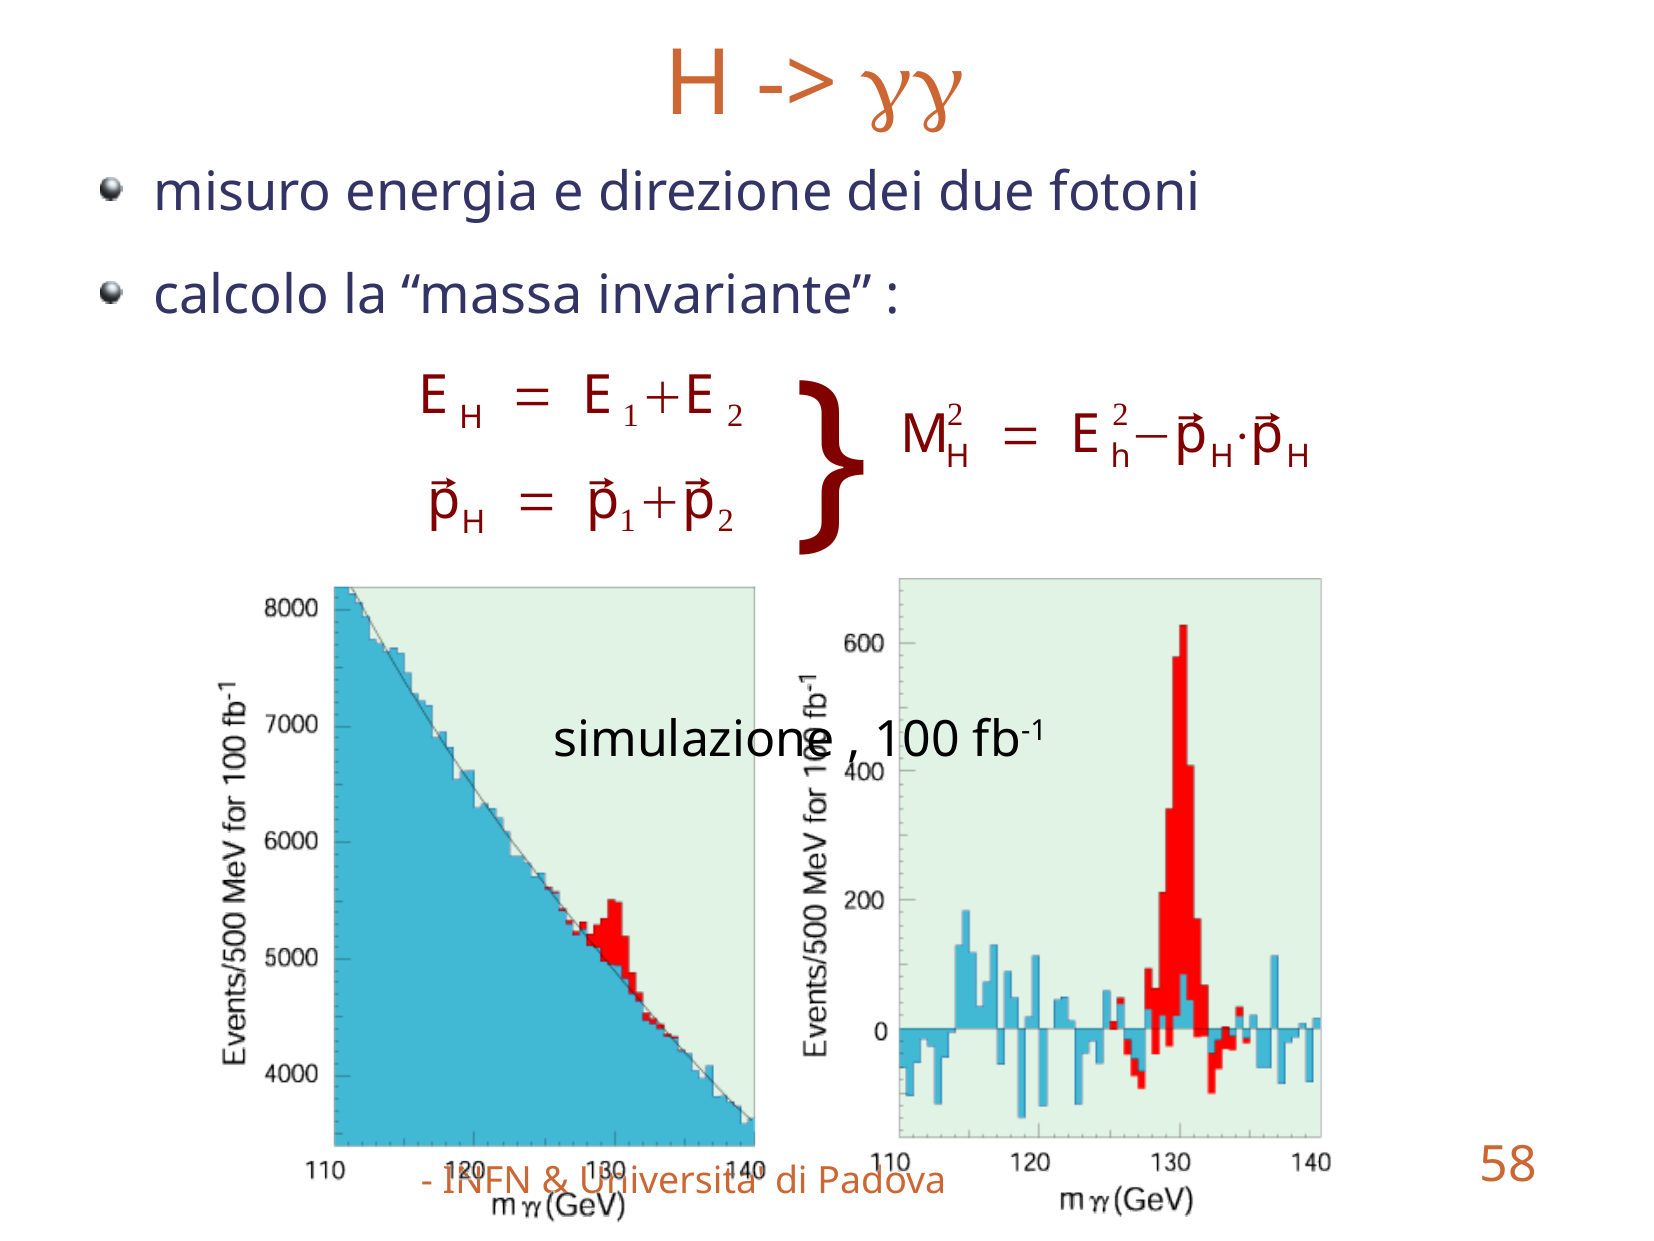

# H -> gg
misuro energia e direzione dei due fotoni
calcolo la “massa invariante” :
}
simulazione , 100 fb-1
58